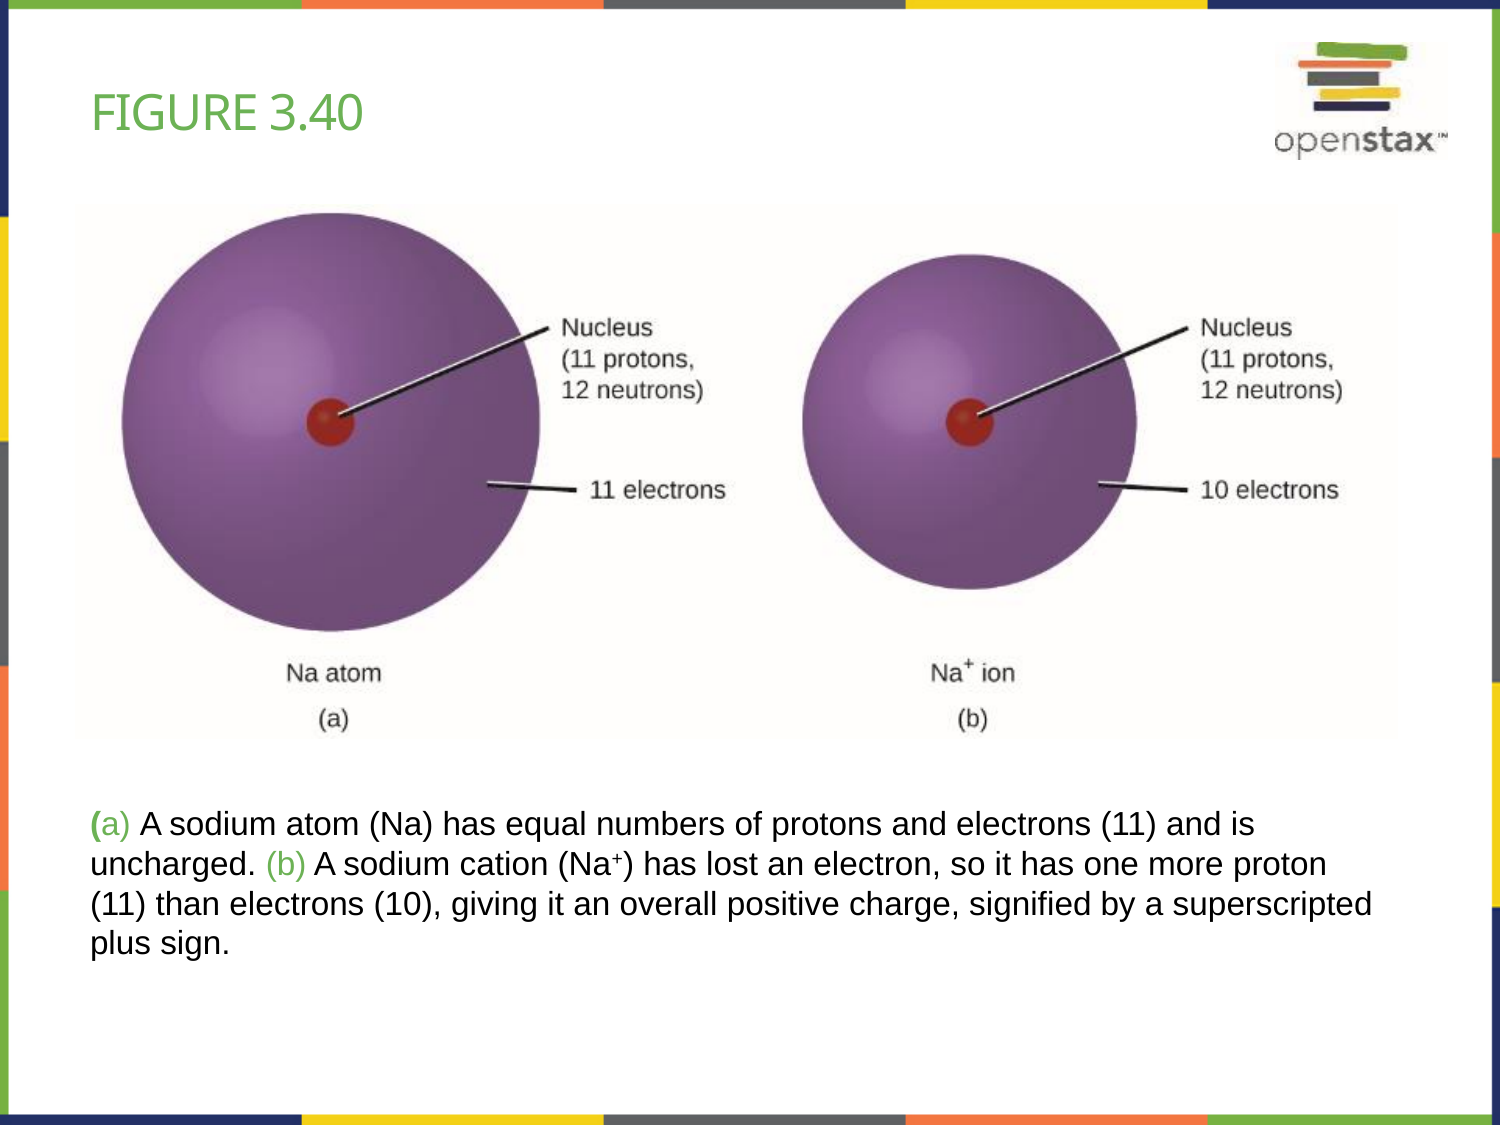

# Figure 3.40
(a) A sodium atom (Na) has equal numbers of protons and electrons (11) and is uncharged. (b) A sodium cation (Na+) has lost an electron, so it has one more proton (11) than electrons (10), giving it an overall positive charge, signified by a superscripted plus sign.